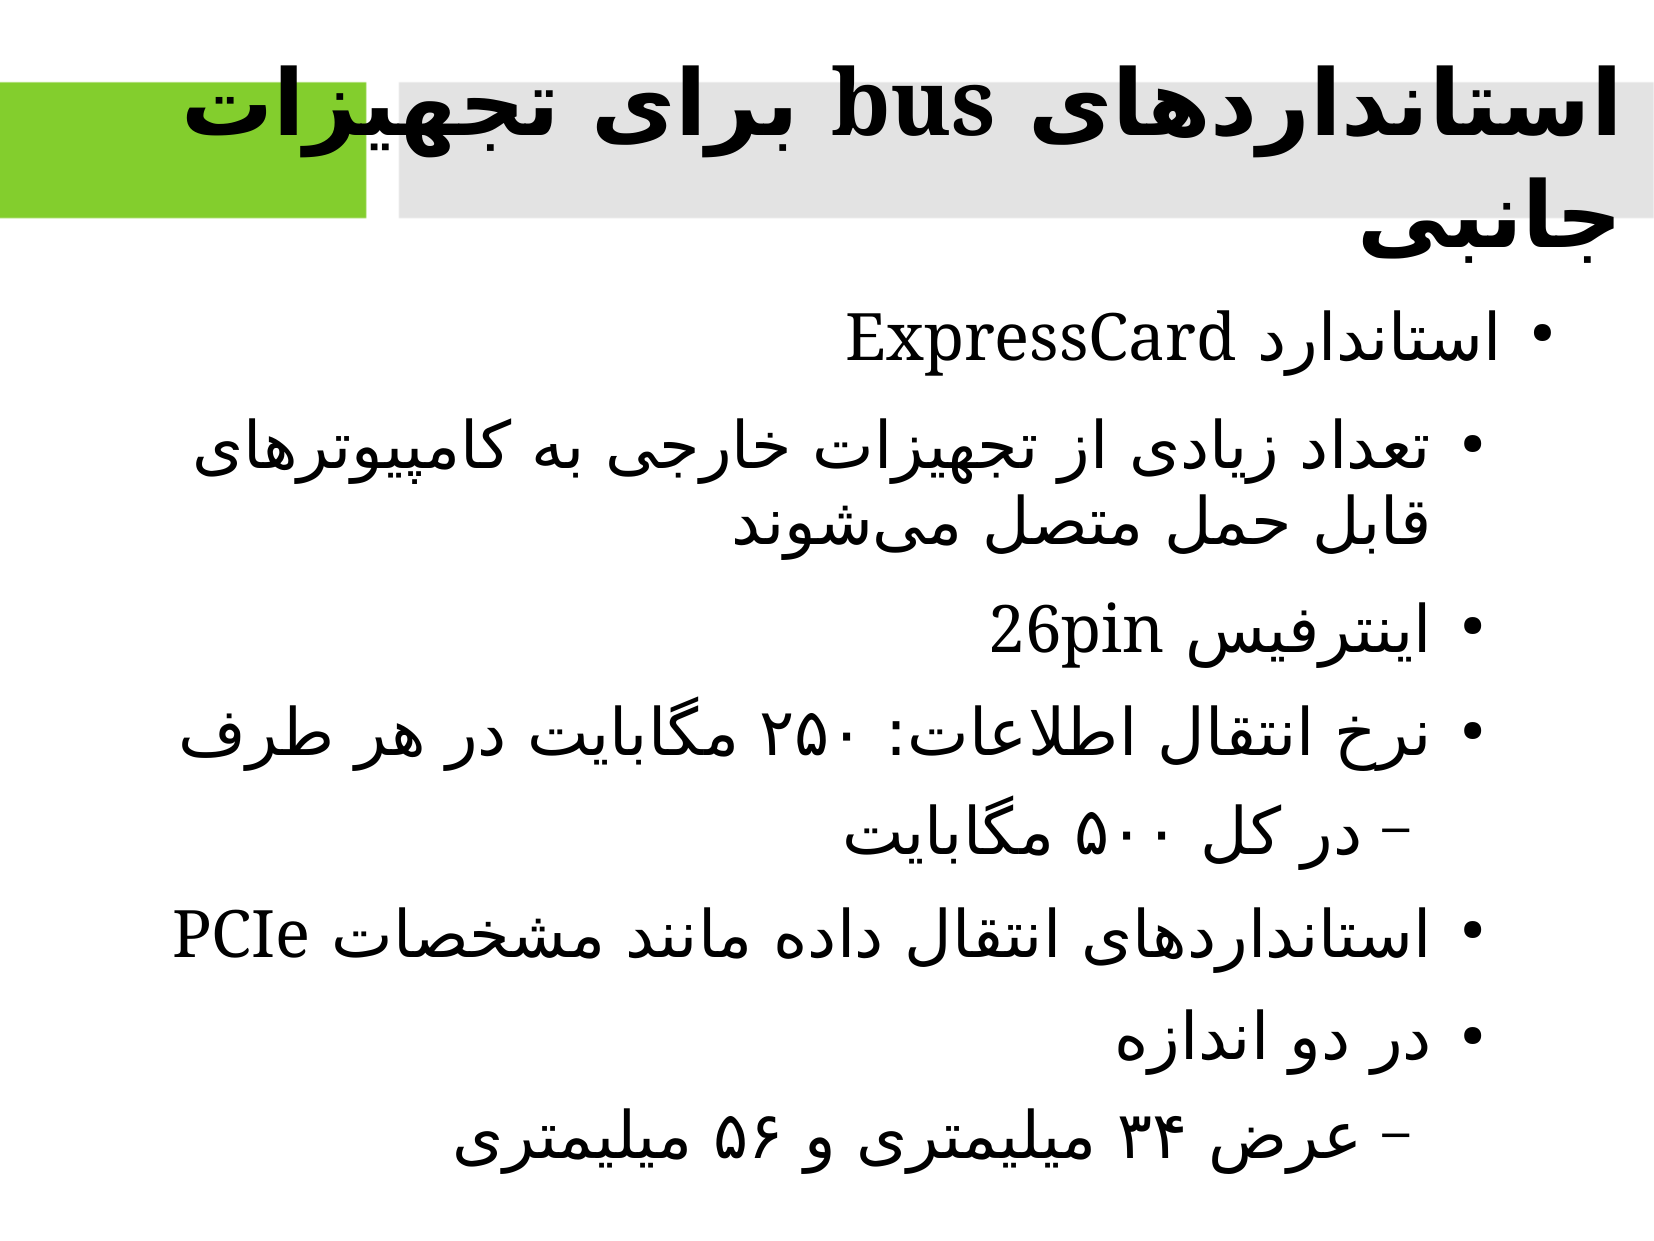

# استانداردهای bus برای تجهیزات جانبی
استاندارد ExpressCard
تعداد زیادی از تجهیزات خارجی به کامپیوترهای قابل حمل متصل می‌شوند
اینترفیس 26pin
نرخ انتقال اطلاعات: ۲۵۰ مگابایت در هر طرف
در کل ۵۰۰ مگابایت
استانداردهای انتقال داده مانند مشخصات PCIe
در دو اندازه
عرض ۳۴ میلیمتری و ۵۶ میلیمتری